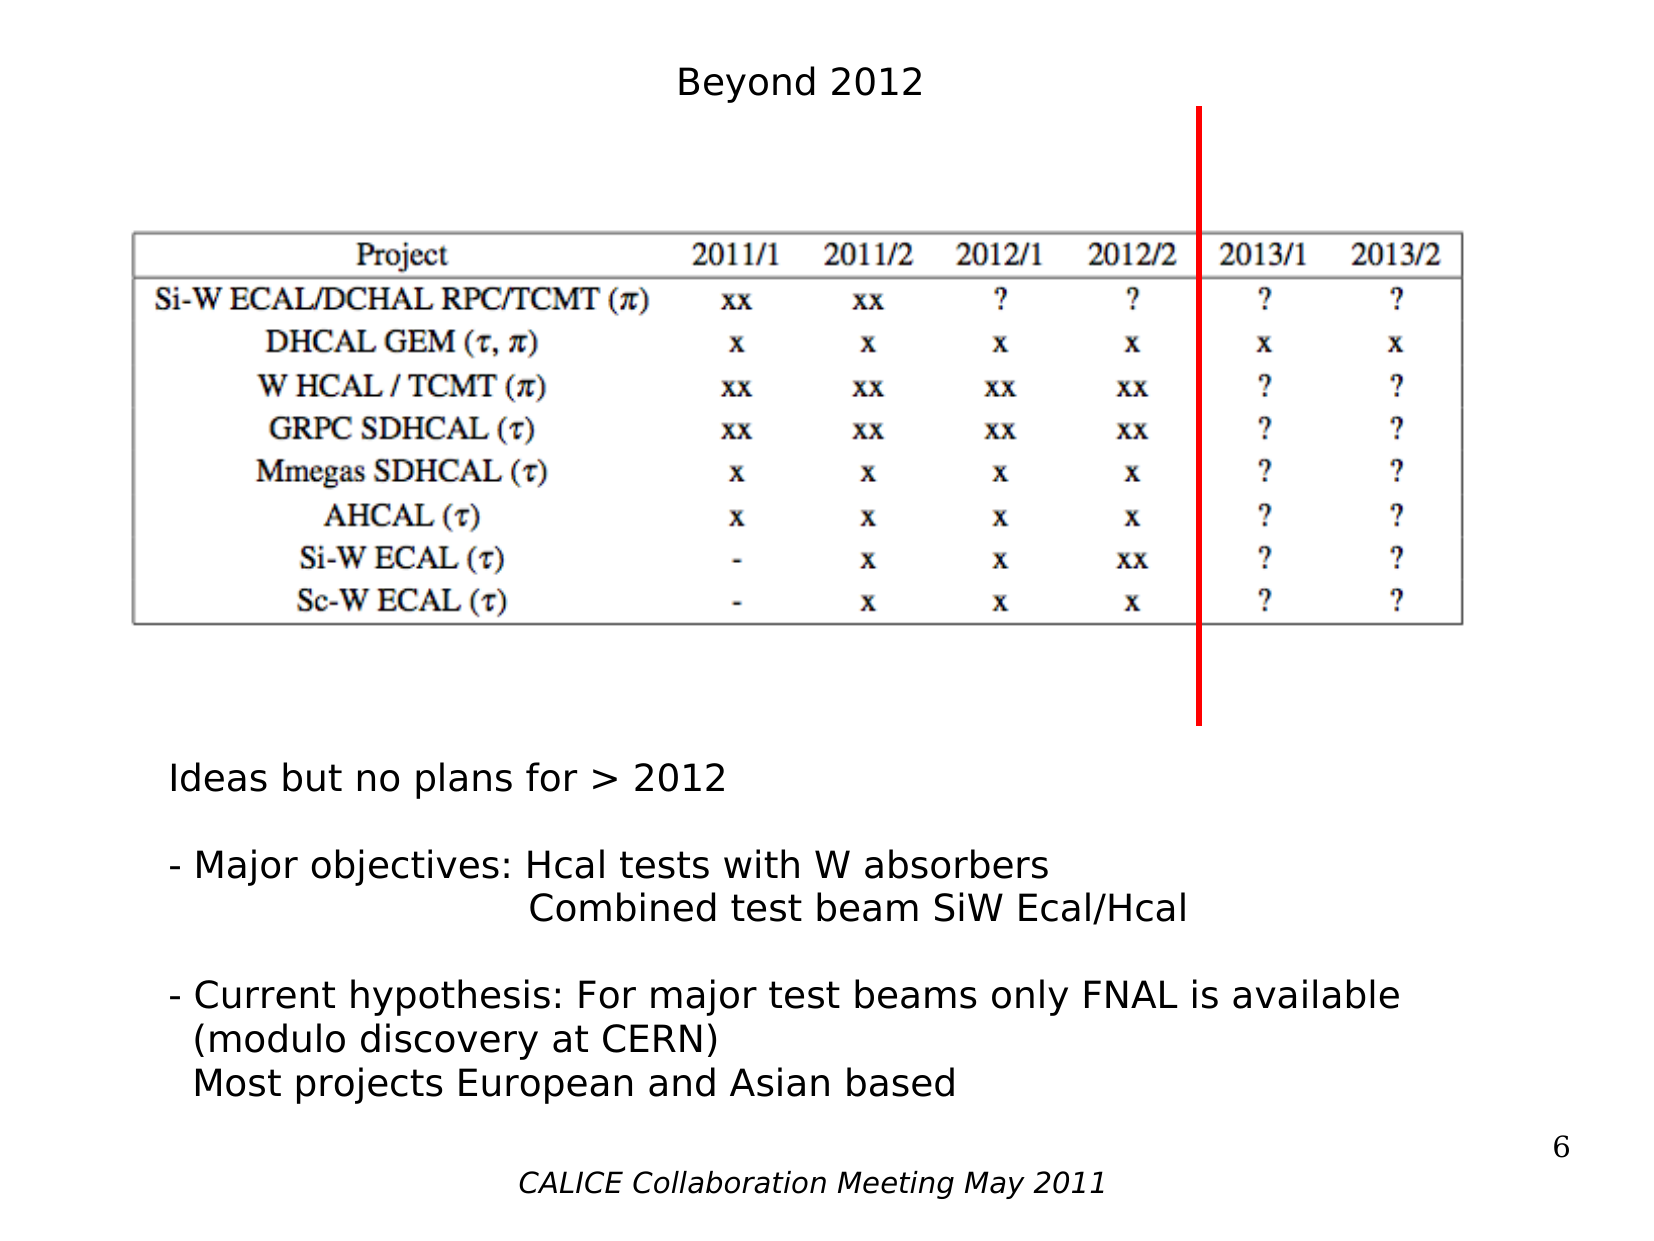

Beyond 2012
Ideas but no plans for > 2012
- Major objectives: Hcal tests with W absorbers
 Combined test beam SiW Ecal/Hcal
- Current hypothesis: For major test beams only FNAL is available
 (modulo discovery at CERN)
 Most projects European and Asian based
6